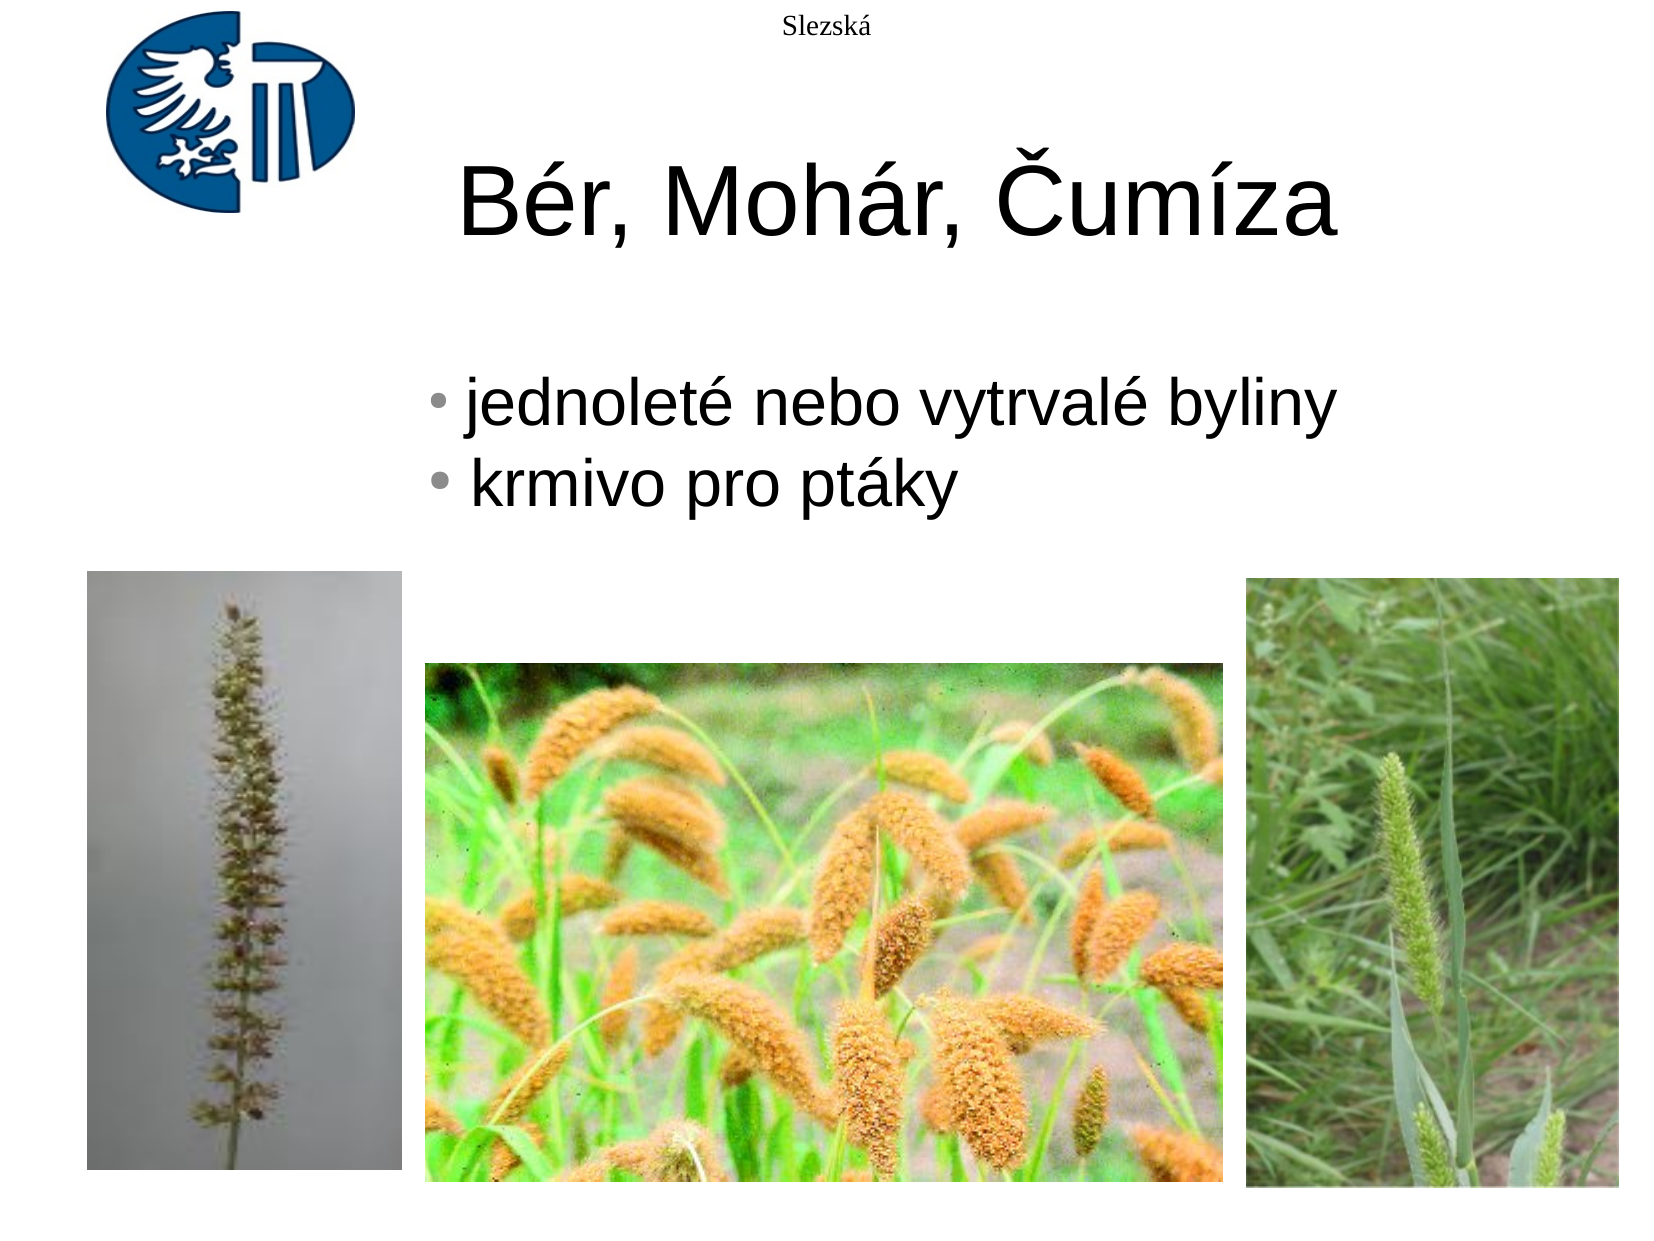

ahoj
# Bér, Mohár, Čumíza
 jednoleté nebo vytrvalé byliny
 krmivo pro ptáky